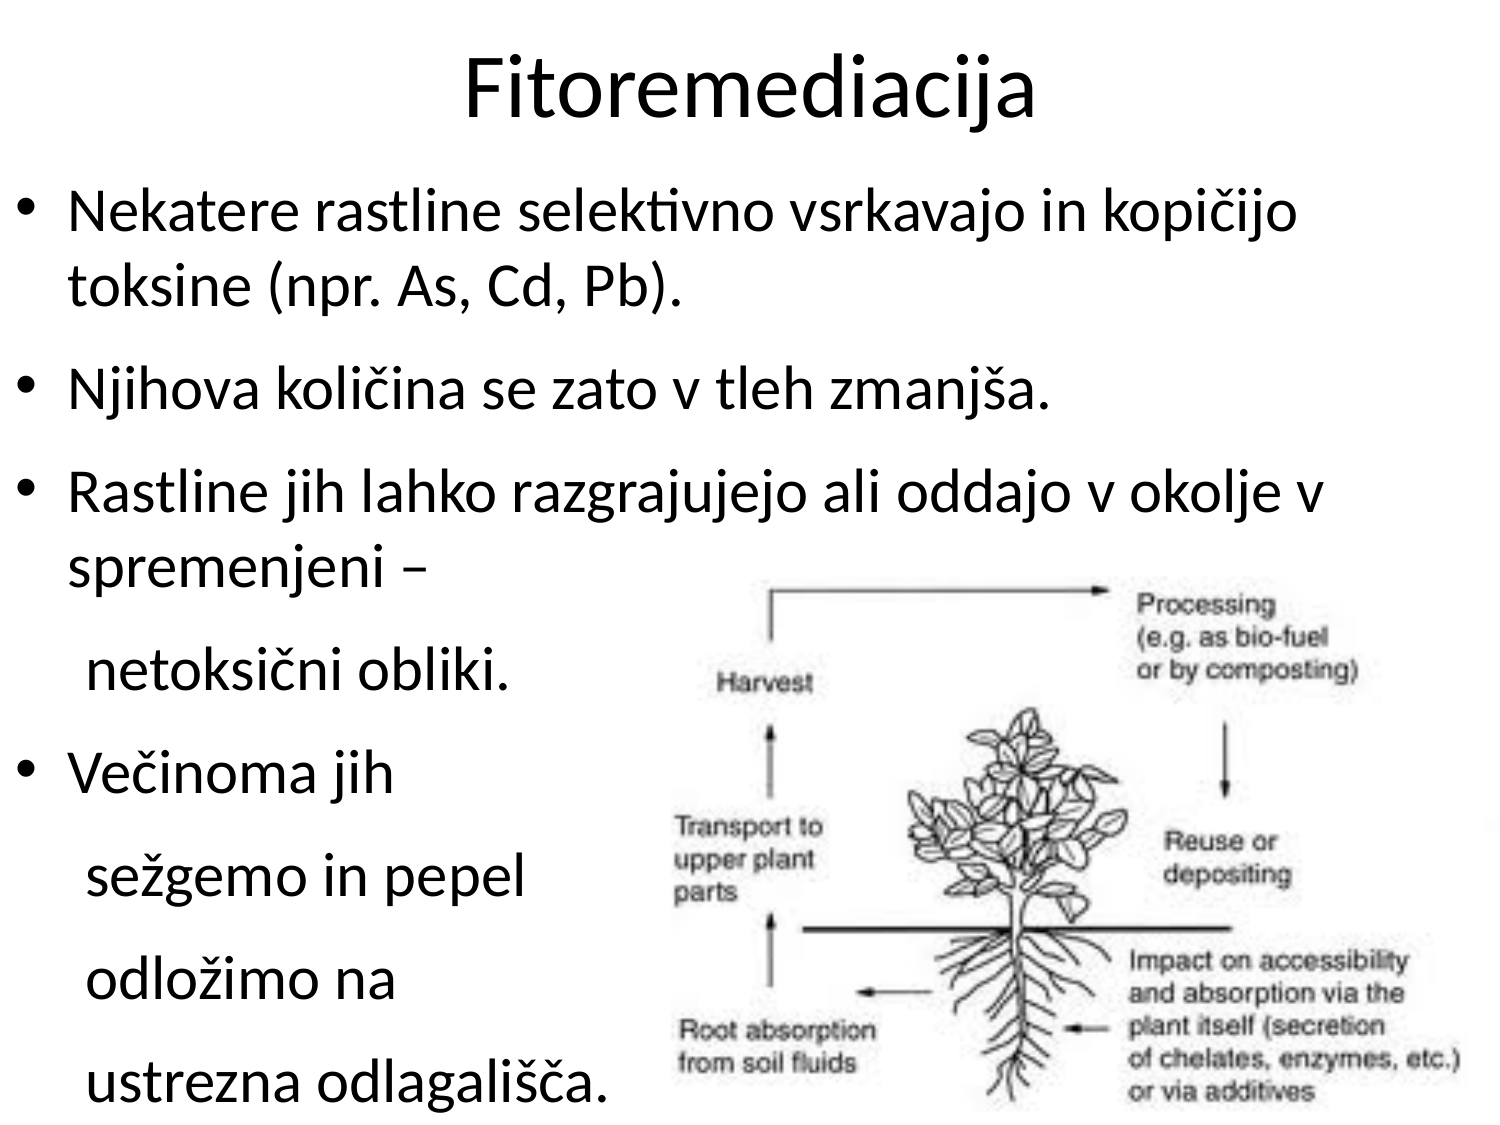

# Fitoremediacija
Nekatere rastline selektivno vsrkavajo in kopičijo toksine (npr. As, Cd, Pb).
Njihova količina se zato v tleh zmanjša.
Rastline jih lahko razgrajujejo ali oddajo v okolje v spremenjeni –
	netoksični obliki.
Večinoma jih
	sežgemo in pepel
	odložimo na
	ustrezna odlagališča.